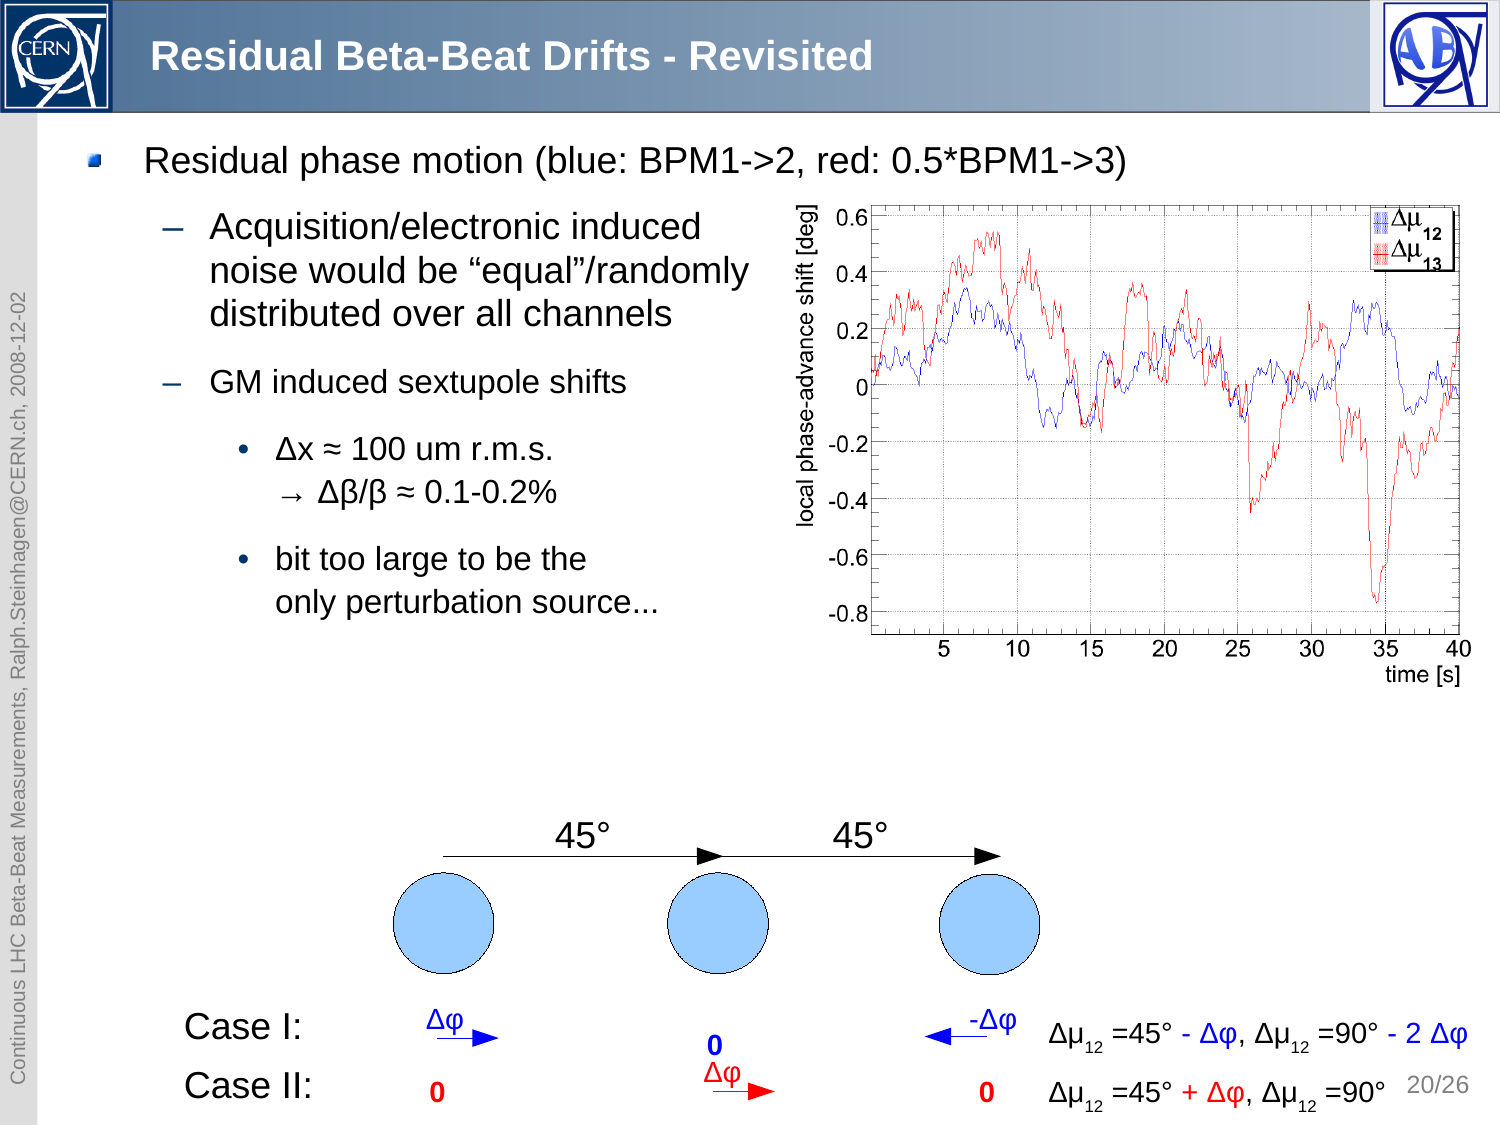

# Residual Beta-Beat Drifts - Revisited
Residual phase motion (blue: BPM1->2, red: 0.5*BPM1->3)
Acquisition/electronic induced 					noise would be “equal”/randomly					distributed over all channels
GM induced sextupole shifts
Δx ≈ 100 um r.m.s.					 → Δβ/β ≈ 0.1-0.2%
bit too large to be the 					 only perturbation source...
45°
45°
Δφ
-Δφ
Case I:
Δμ12 =45° - Δφ, Δμ12 =90° - 2 Δφ
0
Δφ
Case II:
0
0
Δμ12 =45° + Δφ, Δμ12 =90°